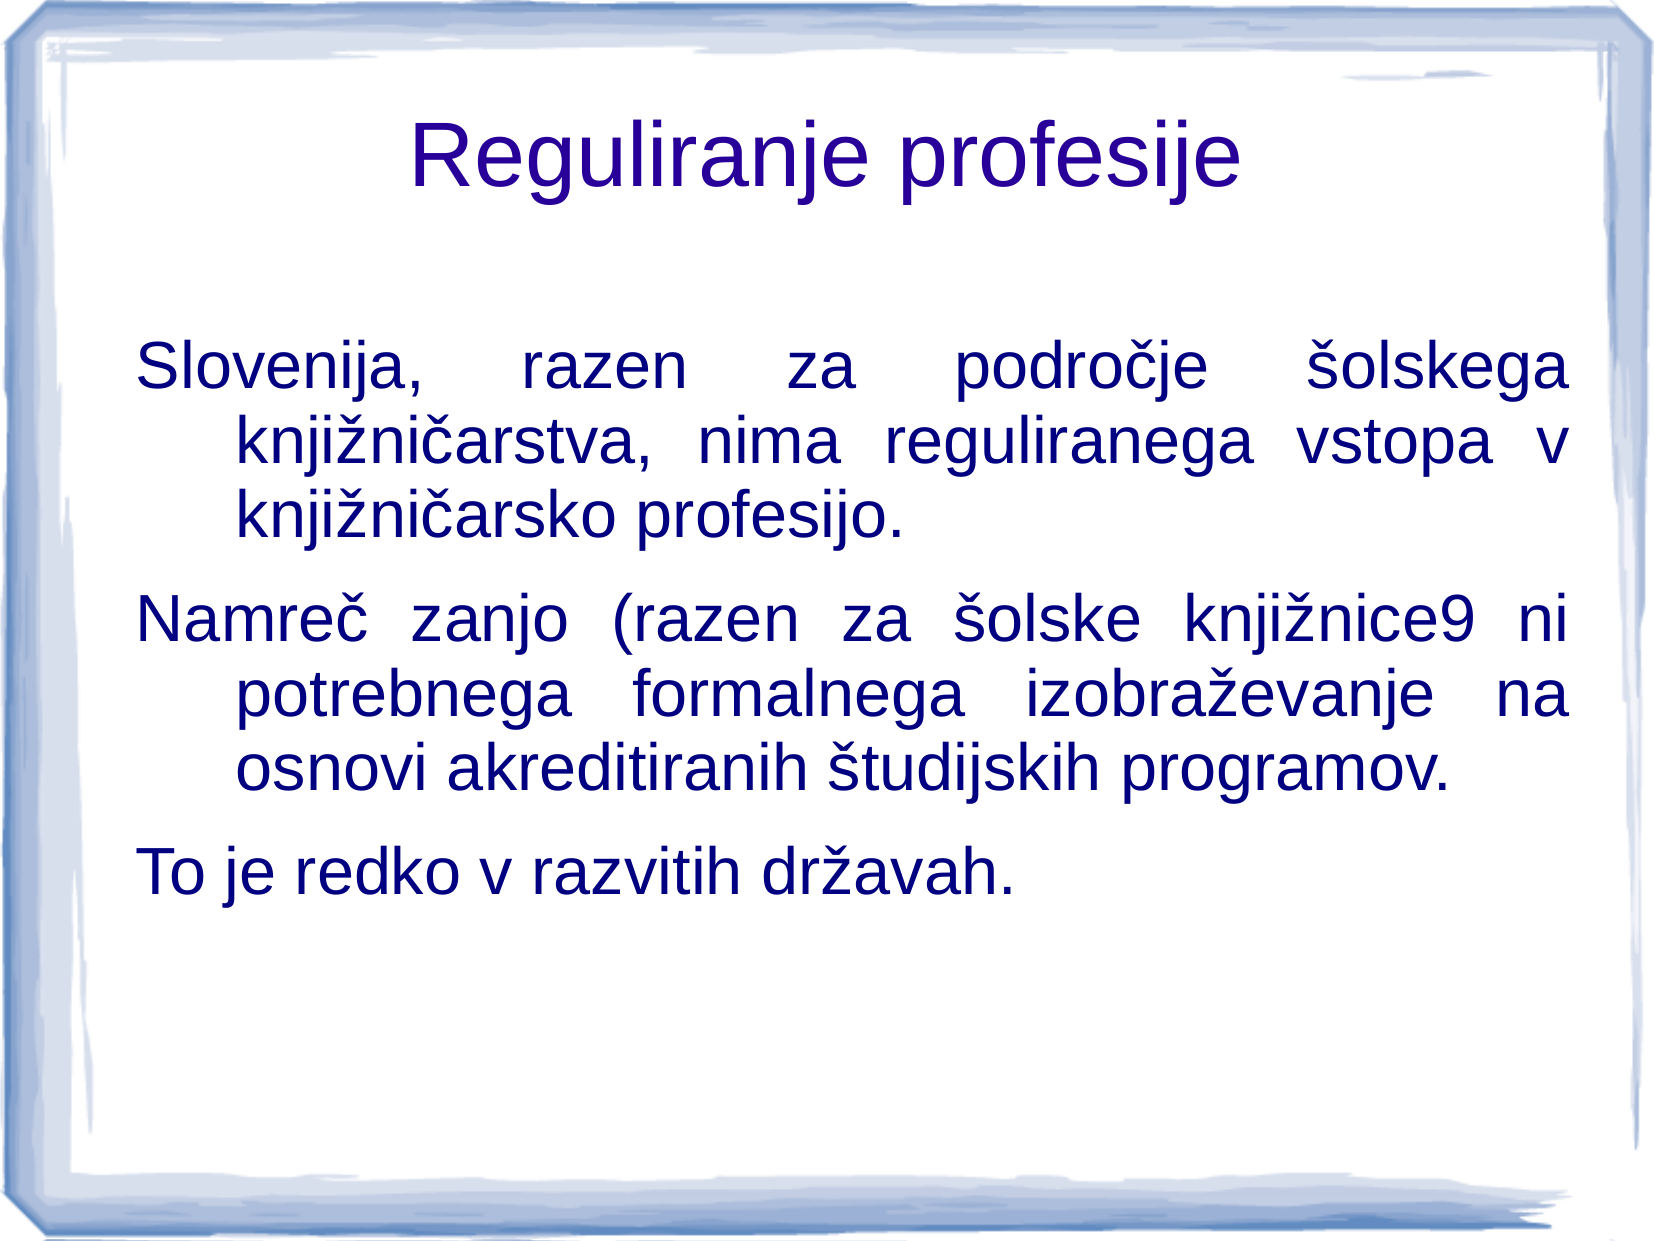

# Reguliranje profesije
Slovenija, razen za področje šolskega knjižničarstva, nima reguliranega vstopa v knjižničarsko profesijo.
Namreč zanjo (razen za šolske knjižnice9 ni potrebnega formalnega izobraževanje na osnovi akreditiranih študijskih programov.
To je redko v razvitih državah.